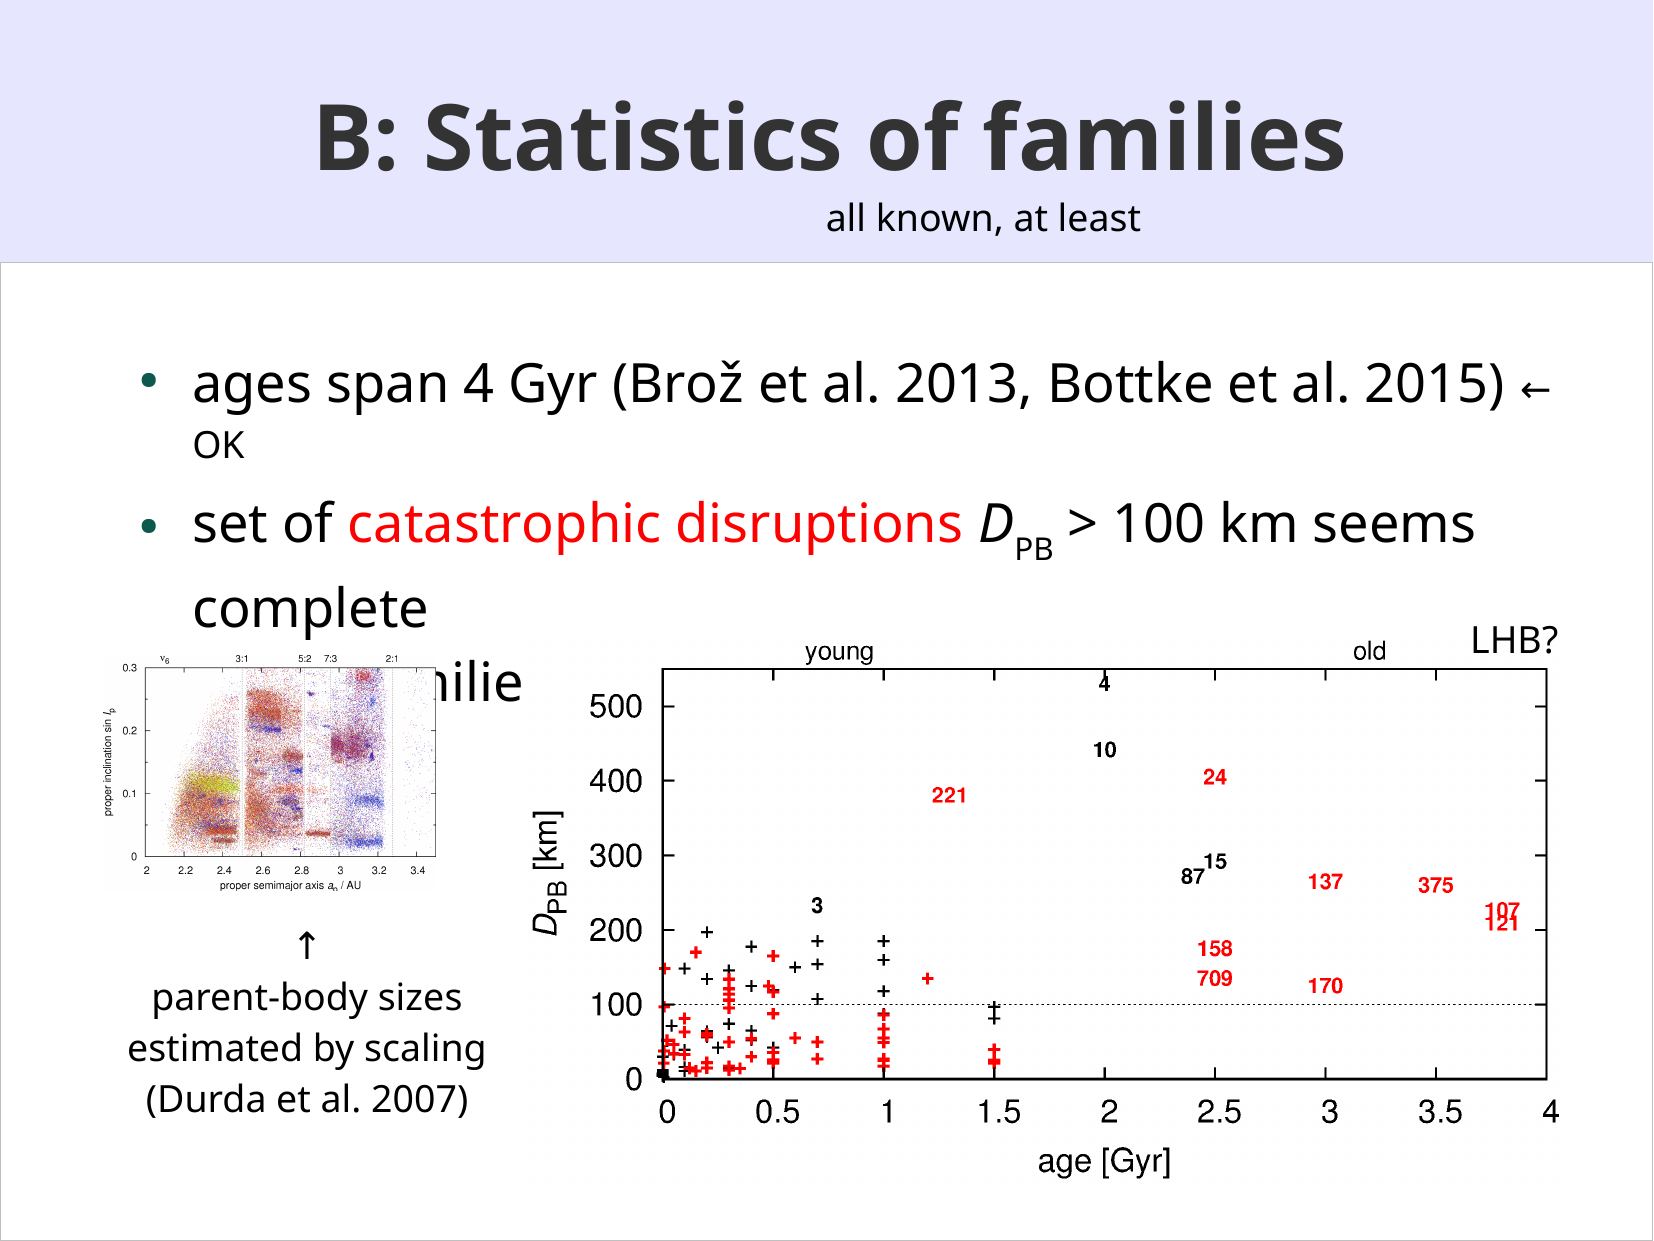

# B: Statistics of families
all known, at least
ages span 4 Gyr (Brož et al. 2013, Bottke et al. 2015) ← OK
set of catastrophic disruptions DPB > 100 km seems complete
“new” families mostly DPB < 100 km, or cratering events
LHB?
↑
parent-body sizes
estimated by scaling
(Durda et al. 2007)